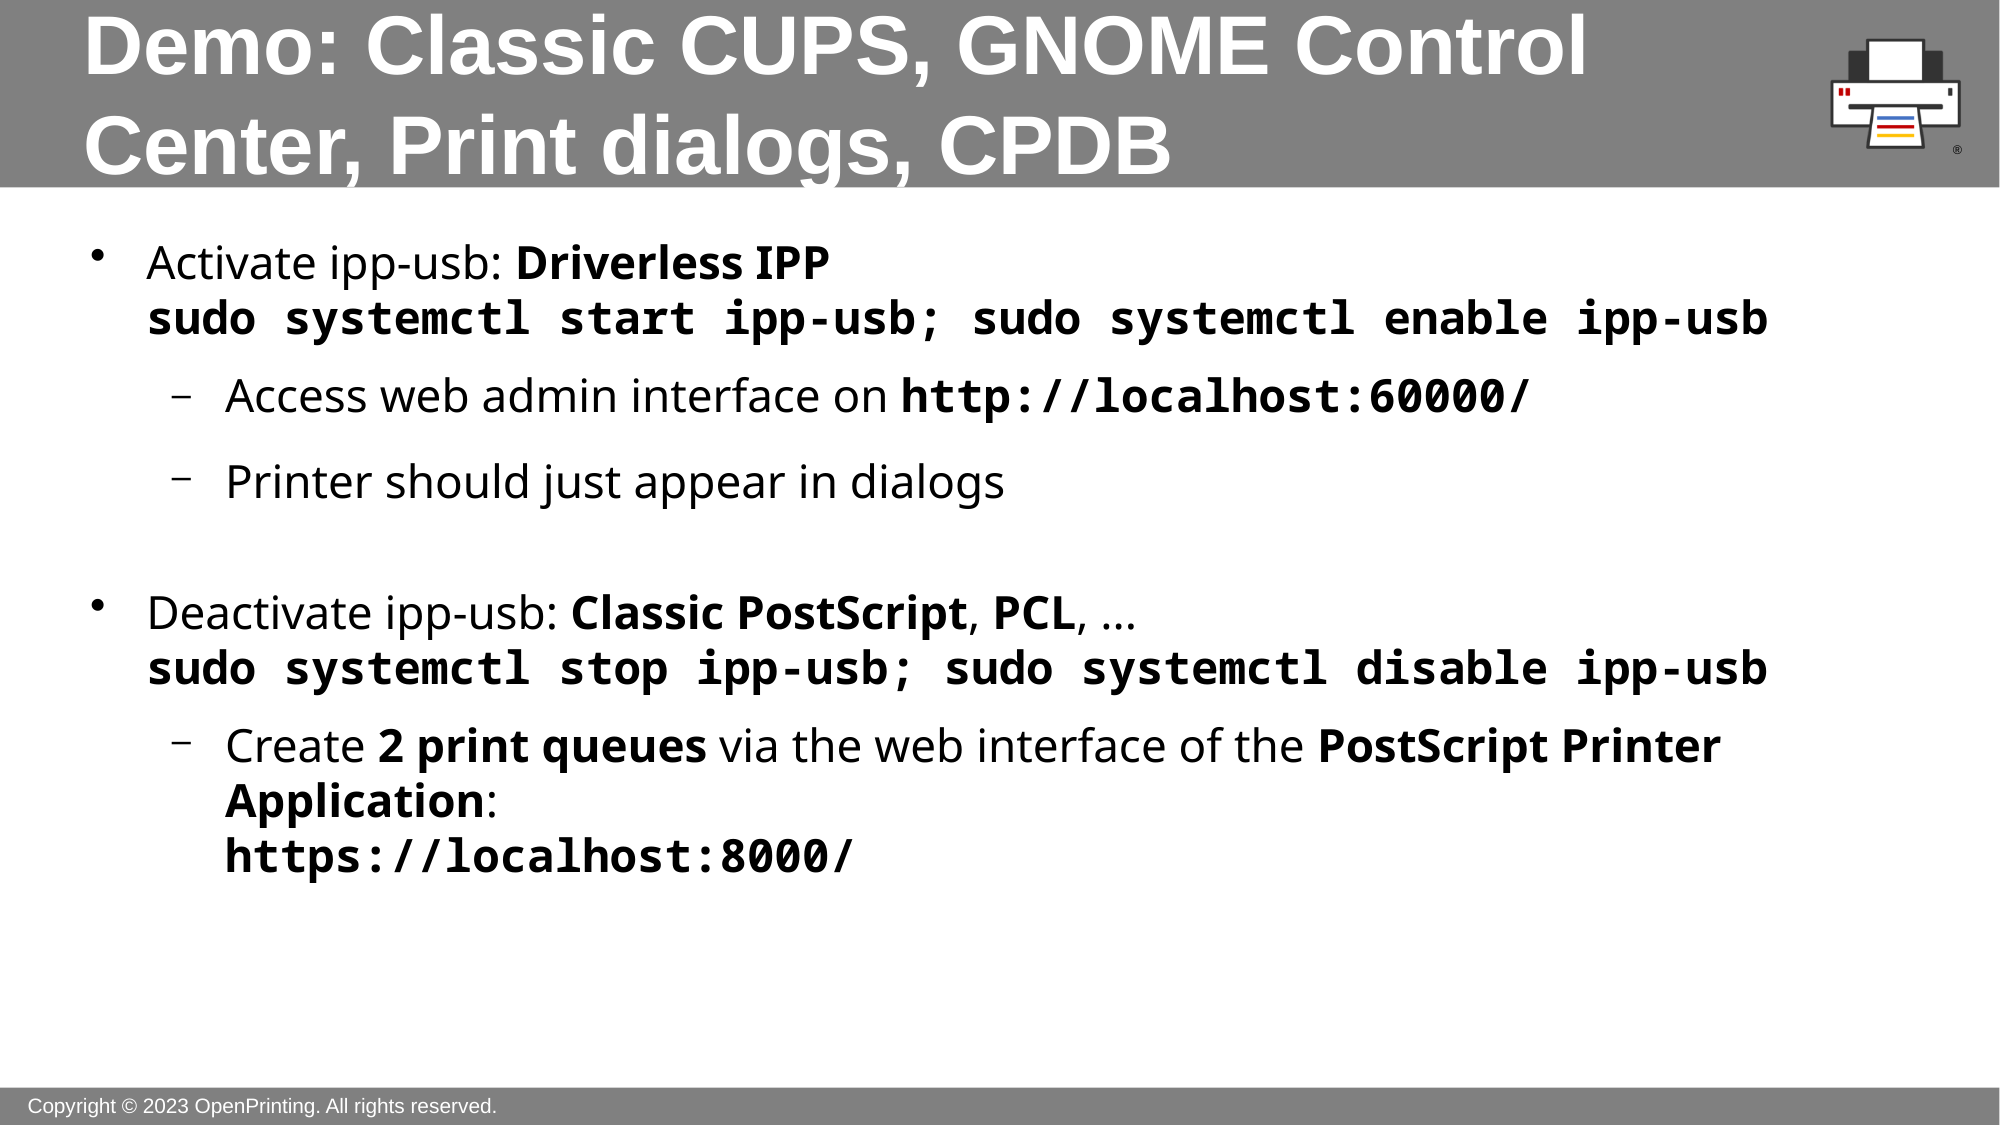

Demo: Classic CUPS, GNOME Control Center, Print dialogs, CPDB
# Activate ipp-usb: Driverless IPP sudo systemctl start ipp-usb; sudo systemctl enable ipp-usb
Access web admin interface on http://localhost:60000/
Printer should just appear in dialogs
Deactivate ipp-usb: Classic PostScript, PCL, ...
sudo systemctl stop ipp-usb; sudo systemctl disable ipp-usb
Create 2 print queues via the web interface of the PostScript Printer Application:
https://localhost:8000/